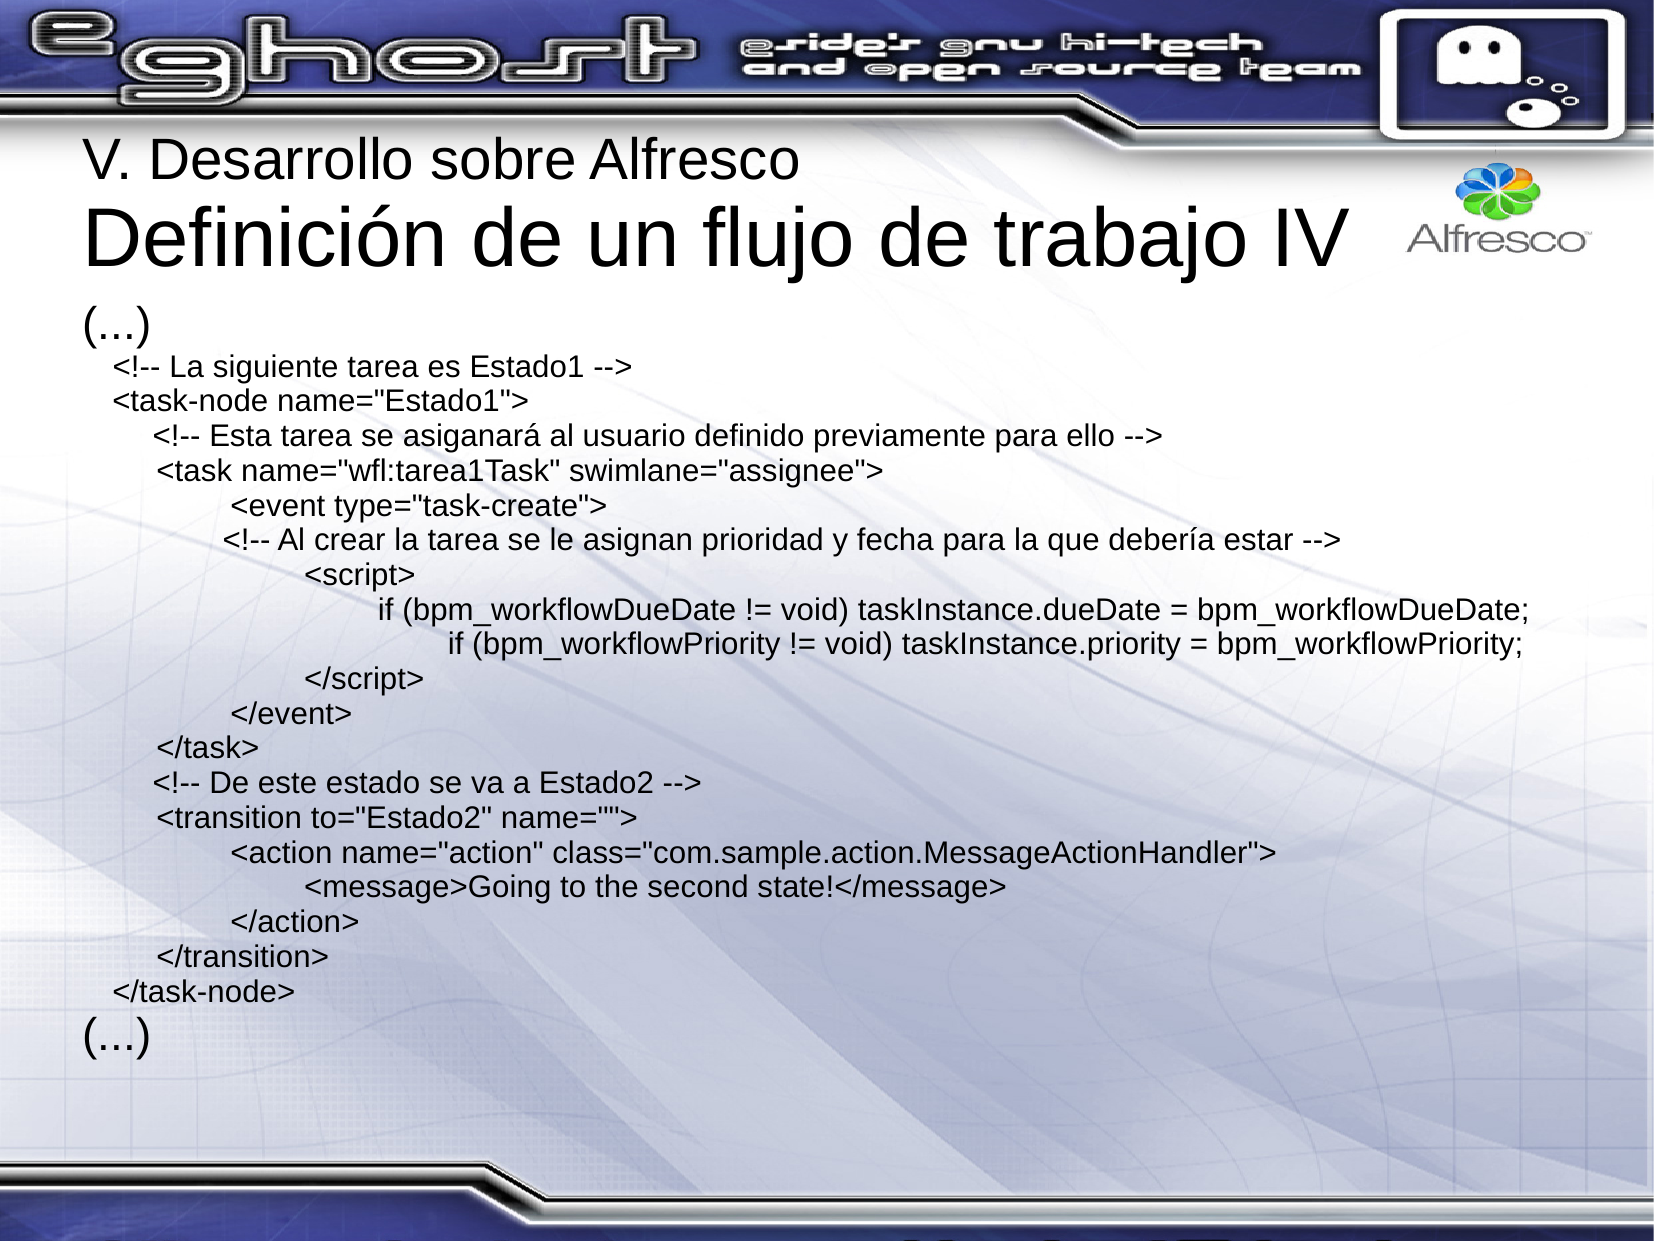

# V. Desarrollo sobre Alfresco Definición de un flujo de trabajo IV
(...)
 <!-- La siguiente tarea es Estado1 -->
	<task-node name="Estado1">
 <!-- Esta tarea se asiganará al usuario definido previamente para ello -->
		<task name="wfl:tarea1Task" swimlane="assignee">
			<event type="task-create">
 <!-- Al crear la tarea se le asignan prioridad y fecha para la que debería estar -->
				<script>
					if (bpm_workflowDueDate != void) taskInstance.dueDate = bpm_workflowDueDate;
 			 if (bpm_workflowPriority != void) taskInstance.priority = bpm_workflowPriority;
 			</script>
			</event>
		</task>
 <!-- De este estado se va a Estado2 -->
		<transition to="Estado2" name="">
			<action name="action" class="com.sample.action.MessageActionHandler">
				<message>Going to the second state!</message>
			</action>
		</transition>
	</task-node>
(...)